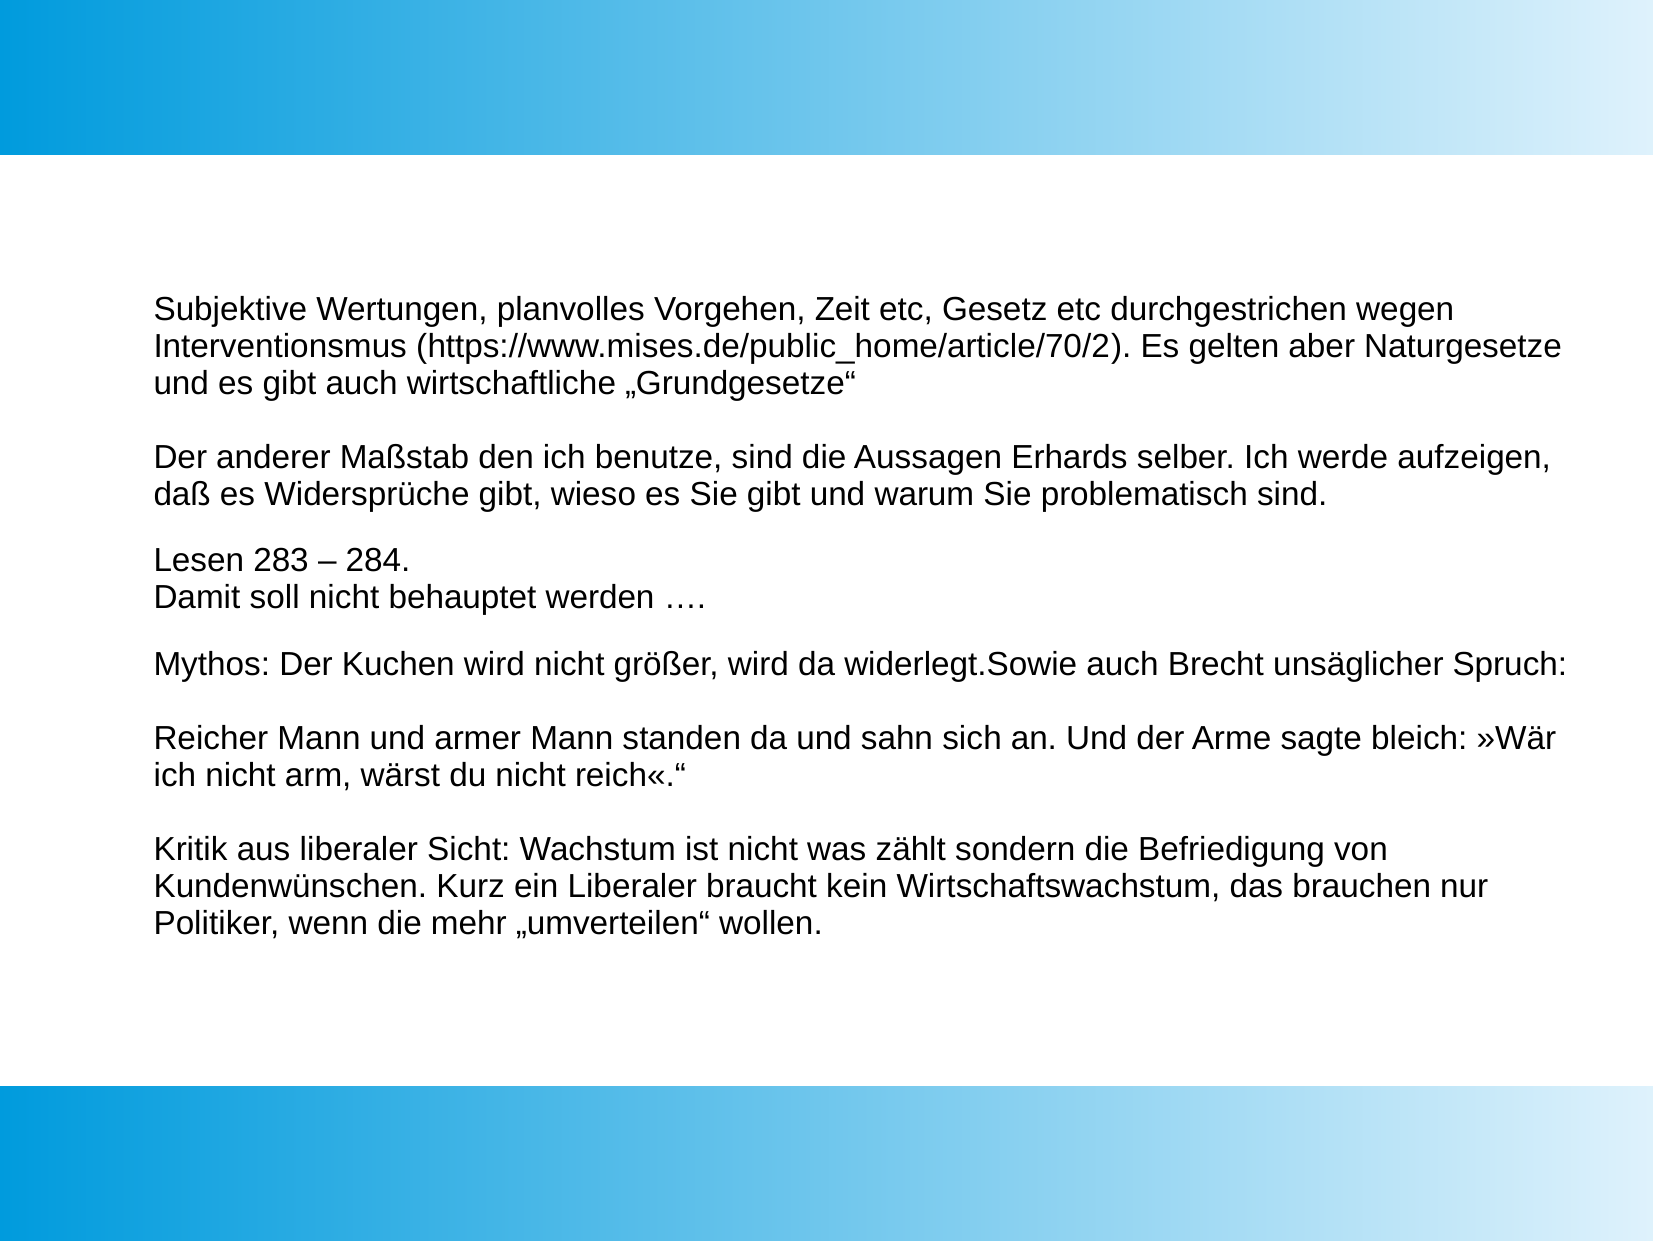

# Subjektive Wertungen, planvolles Vorgehen, Zeit etc, Gesetz etc durchgestrichen wegen Interventionsmus (https://www.mises.de/public_home/article/70/2). Es gelten aber Naturgesetze und es gibt auch wirtschaftliche „Grundgesetze“ Der anderer Maßstab den ich benutze, sind die Aussagen Erhards selber. Ich werde aufzeigen, daß es Widersprüche gibt, wieso es Sie gibt und warum Sie problematisch sind.
Lesen 283 – 284.
Damit soll nicht behauptet werden ….
Mythos: Der Kuchen wird nicht größer, wird da widerlegt.Sowie auch Brecht unsäglicher Spruch:
Reicher Mann und armer Mann standen da und sahn sich an. Und der Arme sagte bleich: »Wär ich nicht arm, wärst du nicht reich«.“
Kritik aus liberaler Sicht: Wachstum ist nicht was zählt sondern die Befriedigung von Kundenwünschen. Kurz ein Liberaler braucht kein Wirtschaftswachstum, das brauchen nur Politiker, wenn die mehr „umverteilen“ wollen.